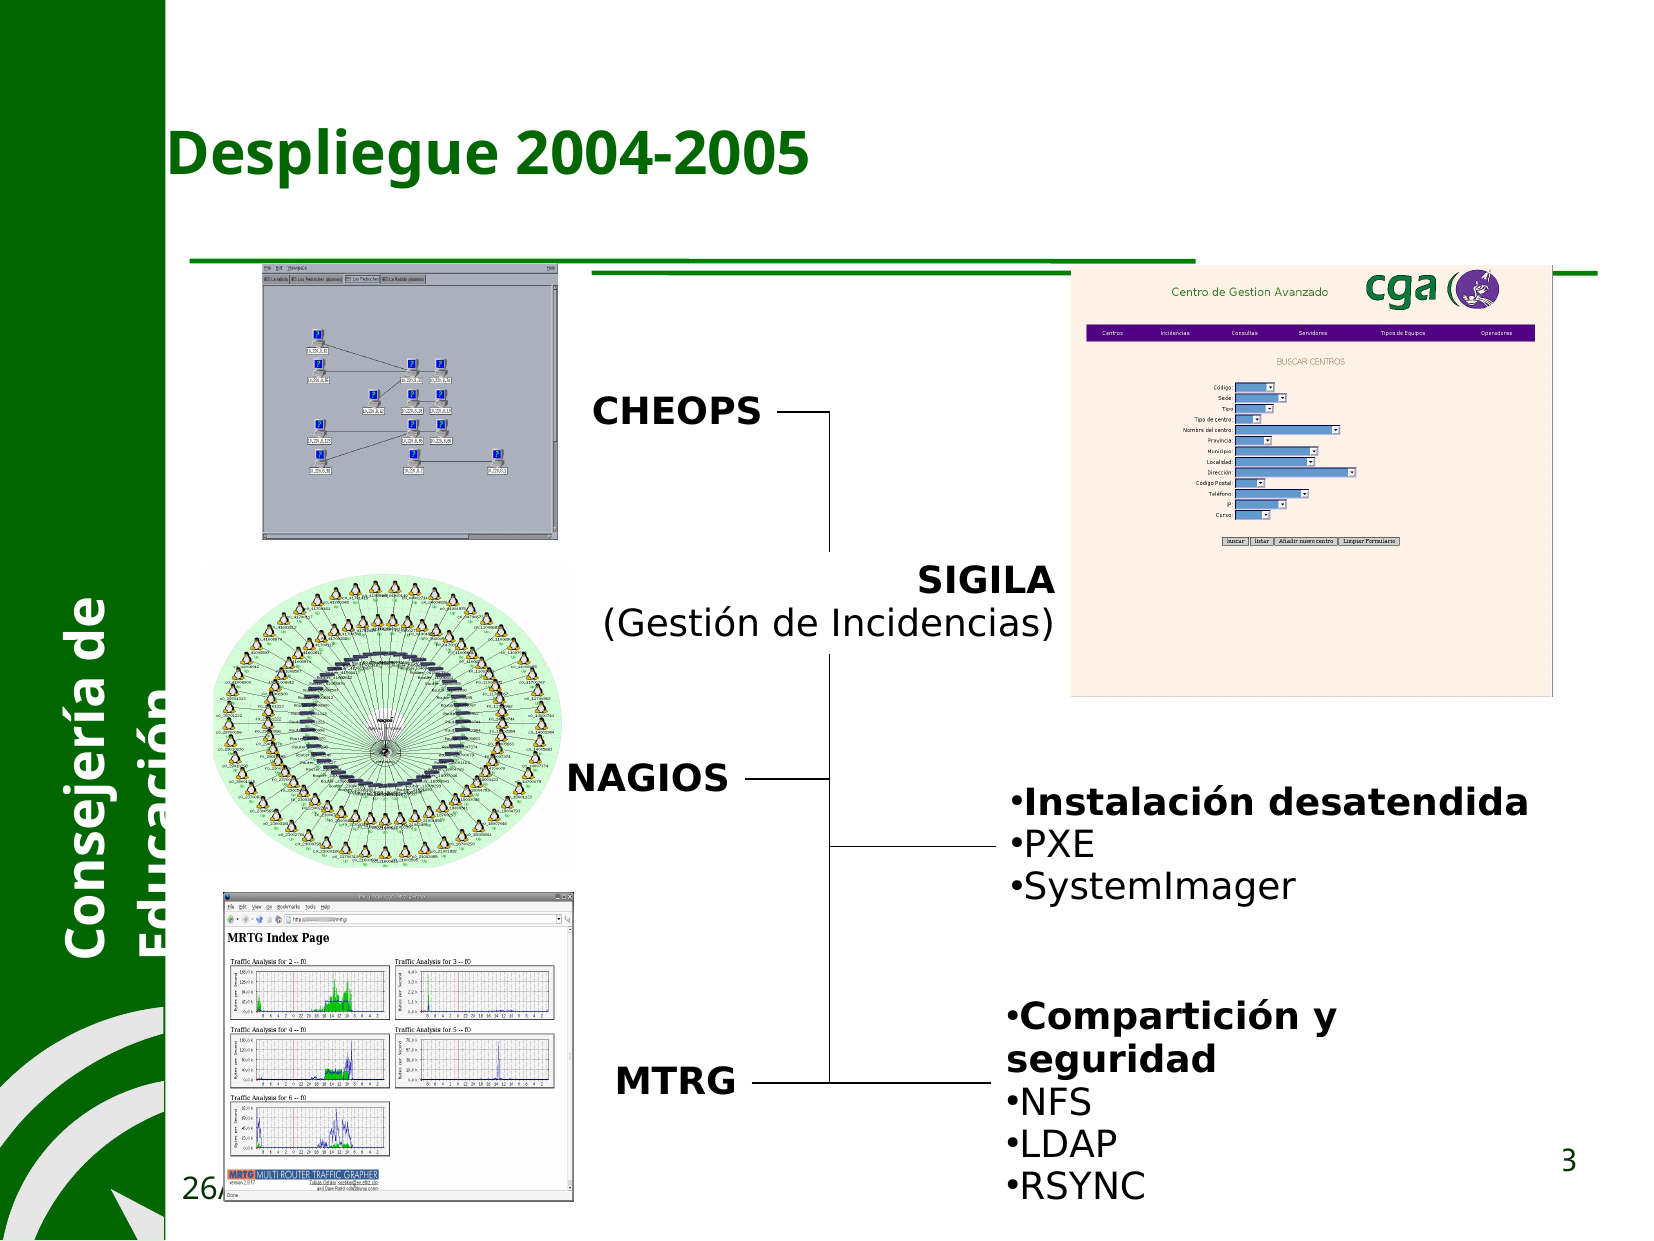

# Despliegue 2004-2005
CHEOPS
SIGILA
(Gestión de Incidencias)
NAGIOS
Instalación desatendida
PXE
SystemImager
Compartición y seguridad
NFS
LDAP
RSYNC
MTRG
113